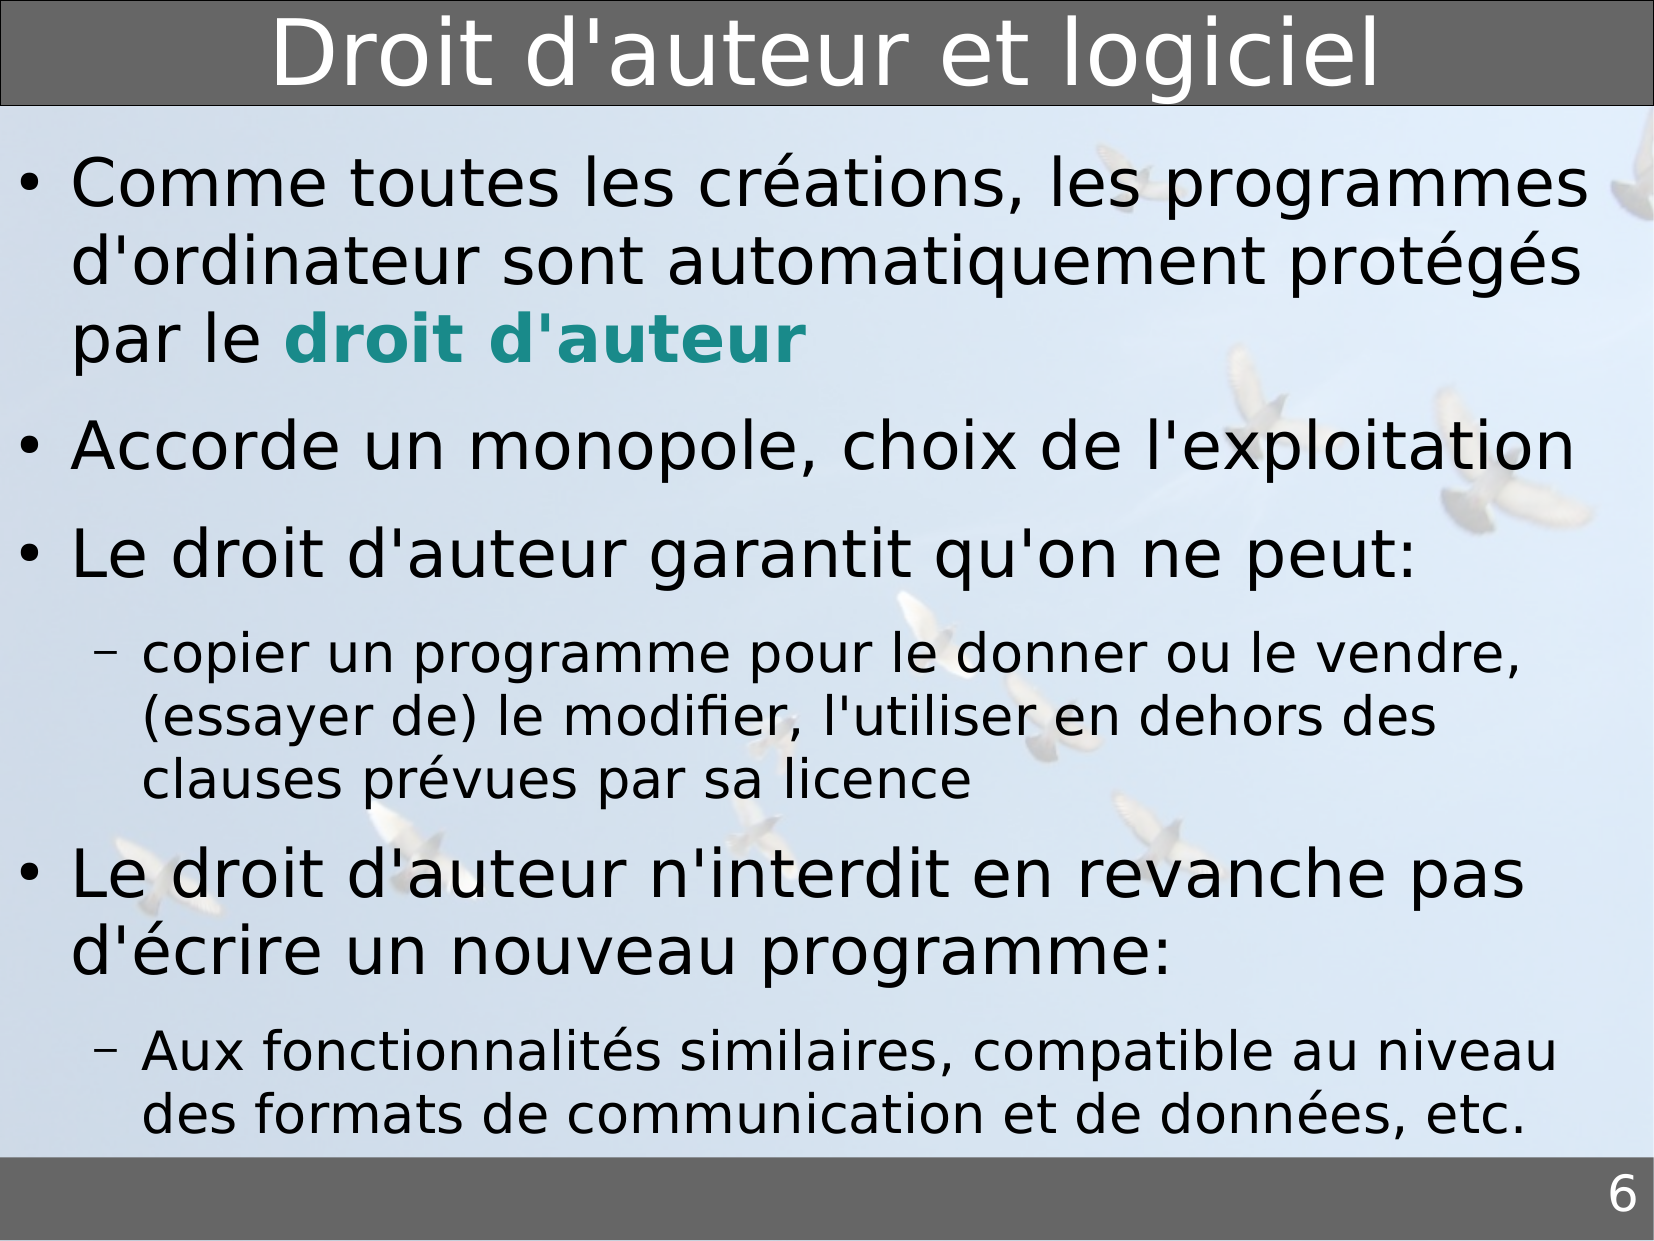

# Droit d'auteur et logiciel
Comme toutes les créations, les programmes d'ordinateur sont automatiquement protégés par le droit d'auteur
Accorde un monopole, choix de l'exploitation
Le droit d'auteur garantit qu'on ne peut:
copier un programme pour le donner ou le vendre, (essayer de) le modifier, l'utiliser en dehors des clauses prévues par sa licence
Le droit d'auteur n'interdit en revanche pas d'écrire un nouveau programme:
Aux fonctionnalités similaires, compatible au niveau des formats de communication et de données, etc.